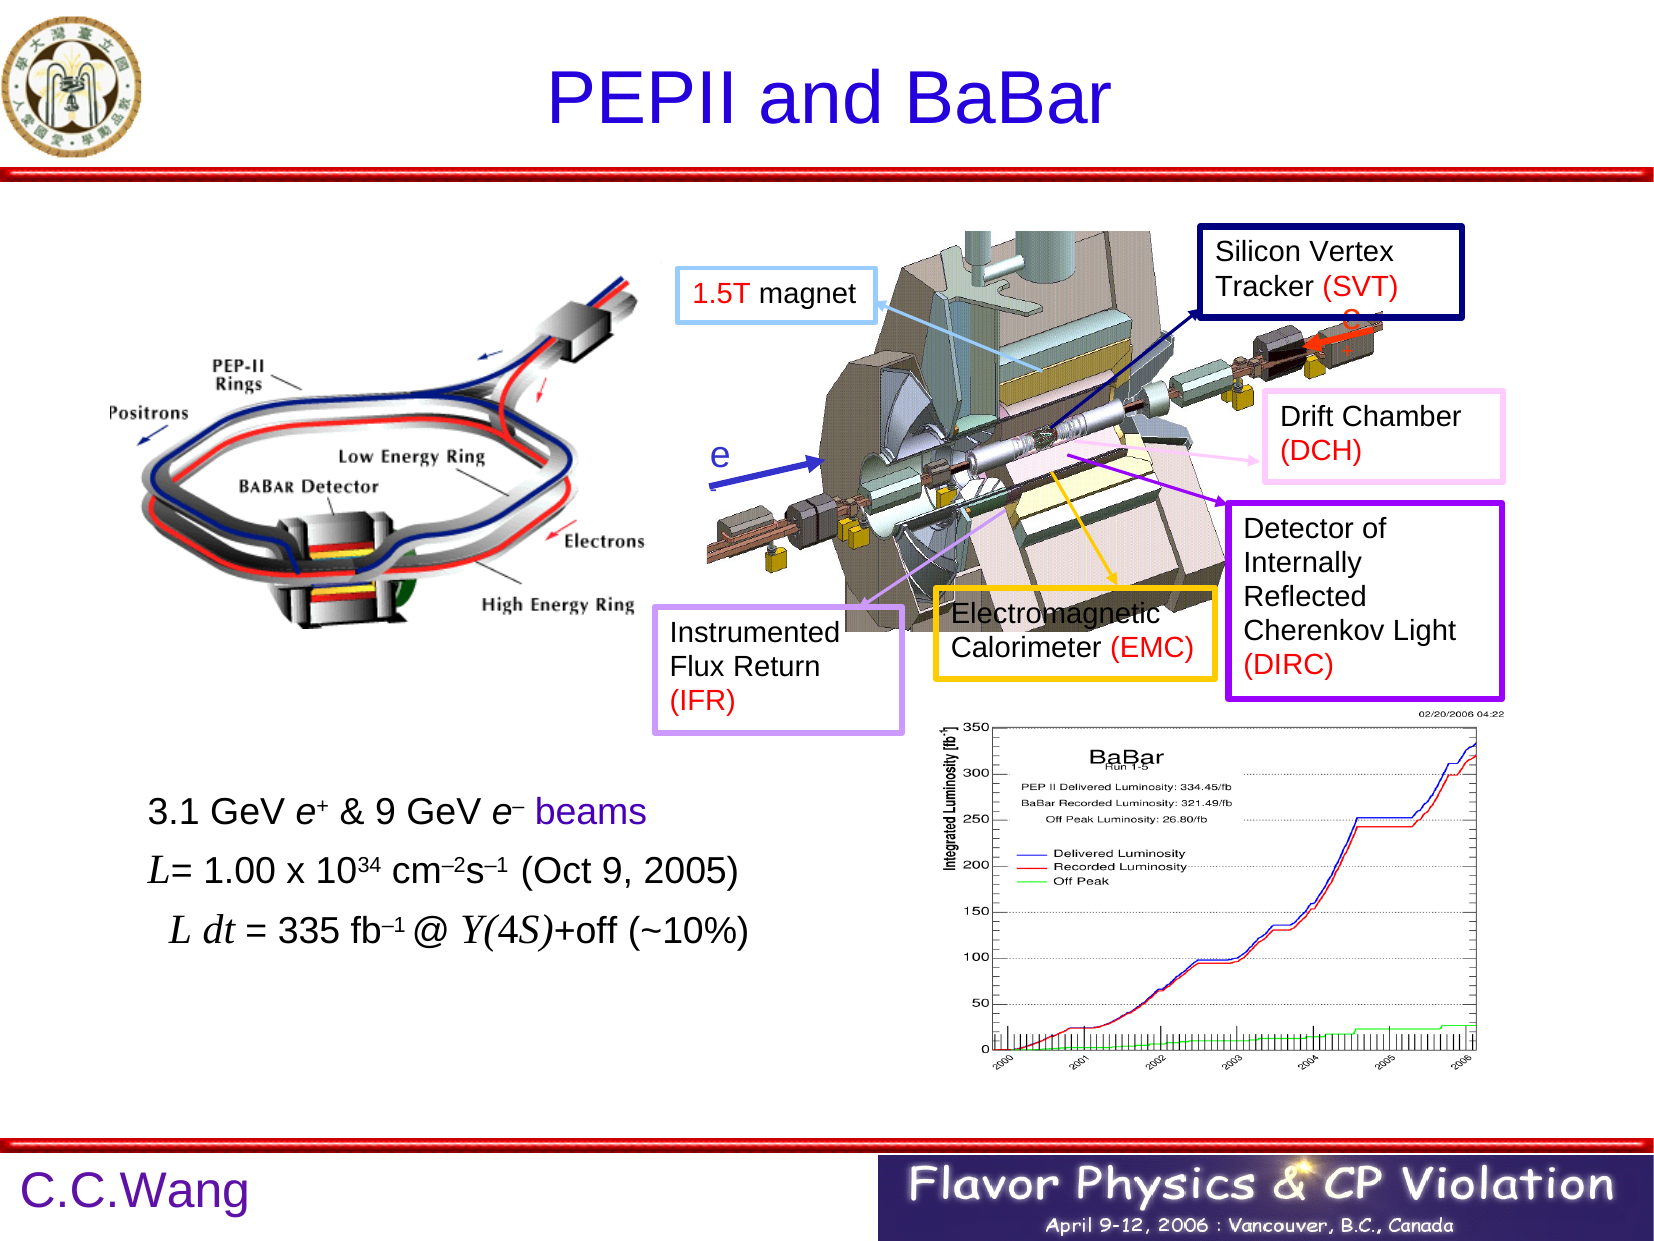

# PEPII and BaBar
Silicon Vertex Tracker (SVT)
1.5T magnet
e+
Drift Chamber (DCH)
e-
Detector of Internally
Reflected Cherenkov Light (DIRC)
Electromagnetic
Calorimeter (EMC)
Instrumented Flux Return (IFR)
3.1 GeV e+ & 9 GeV e– beams
L= 1.00 x 1034 cm–2s–1 (Oct 9, 2005)
 L dt = 335 fb–1 @ Υ(4S)+off (~10%)